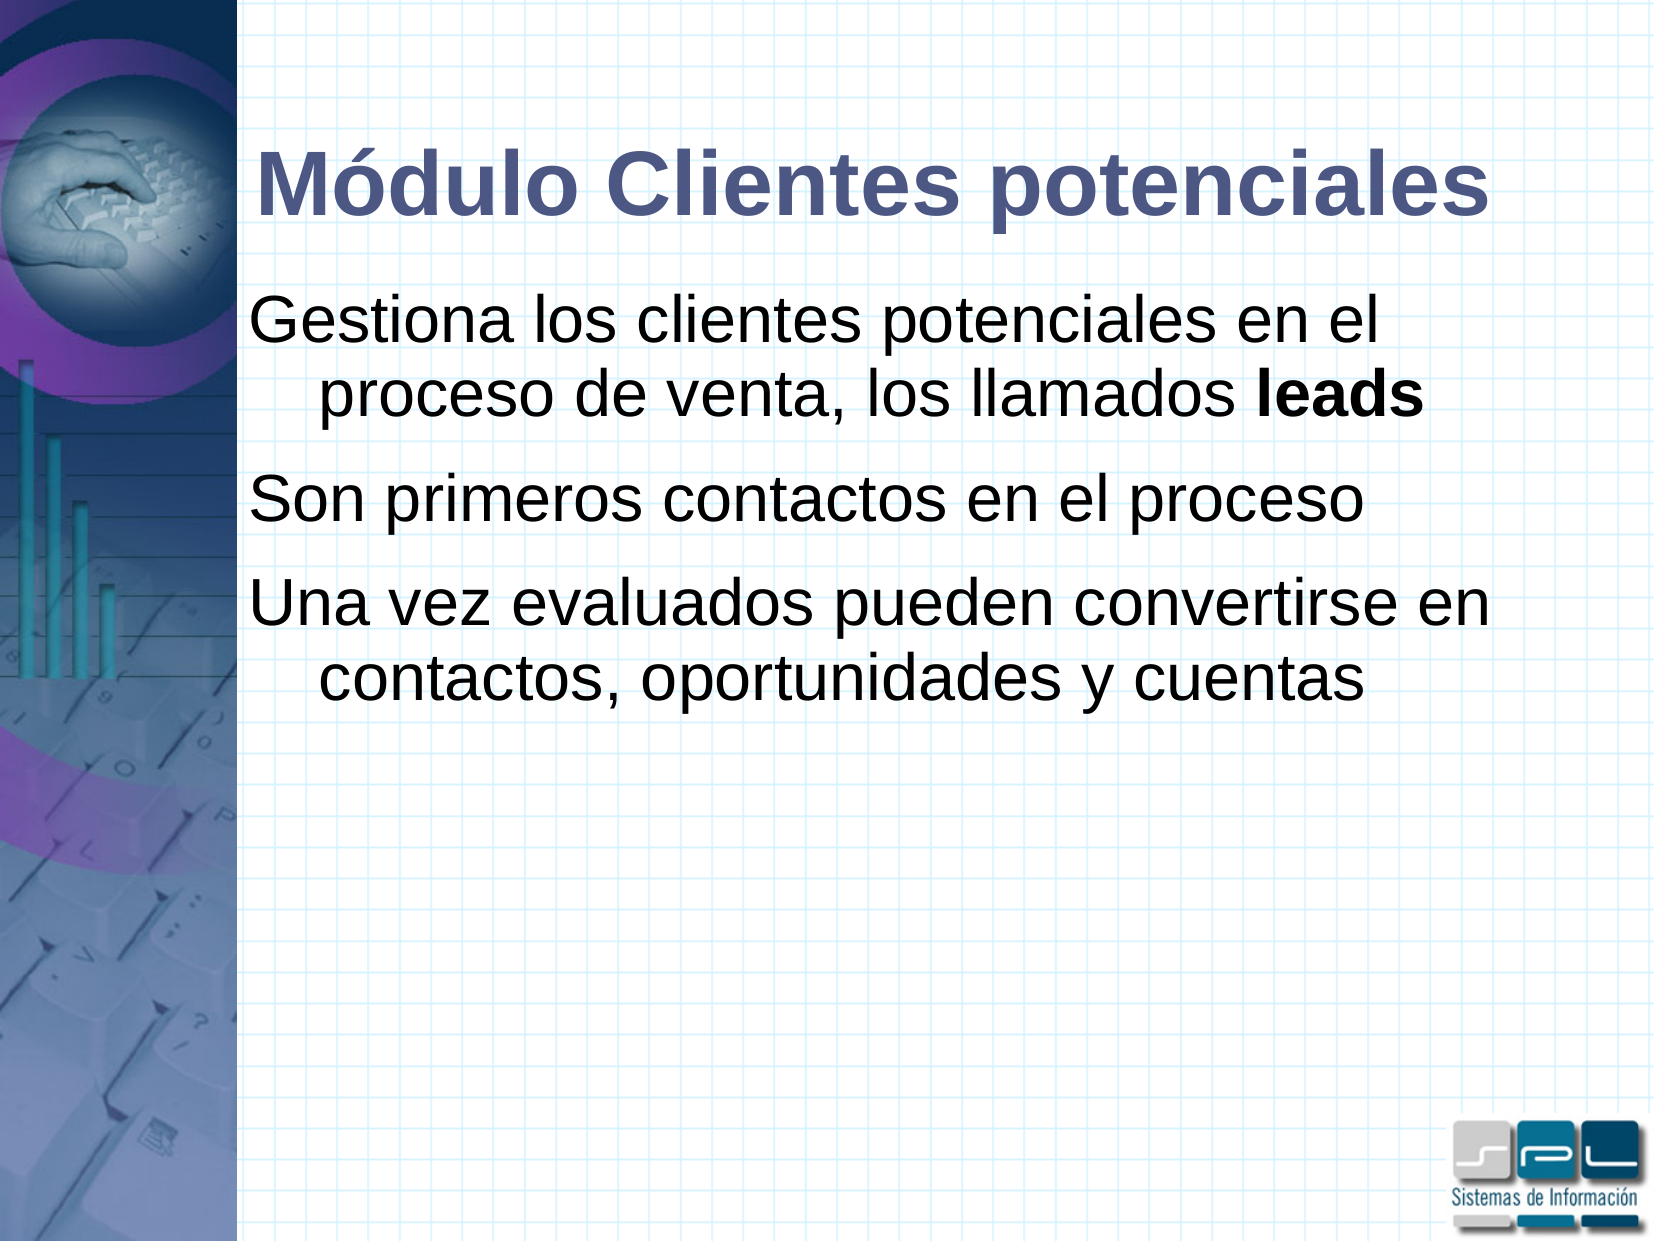

# Módulo Clientes potenciales
Gestiona los clientes potenciales en el proceso de venta, los llamados leads
Son primeros contactos en el proceso
Una vez evaluados pueden convertirse en contactos, oportunidades y cuentas